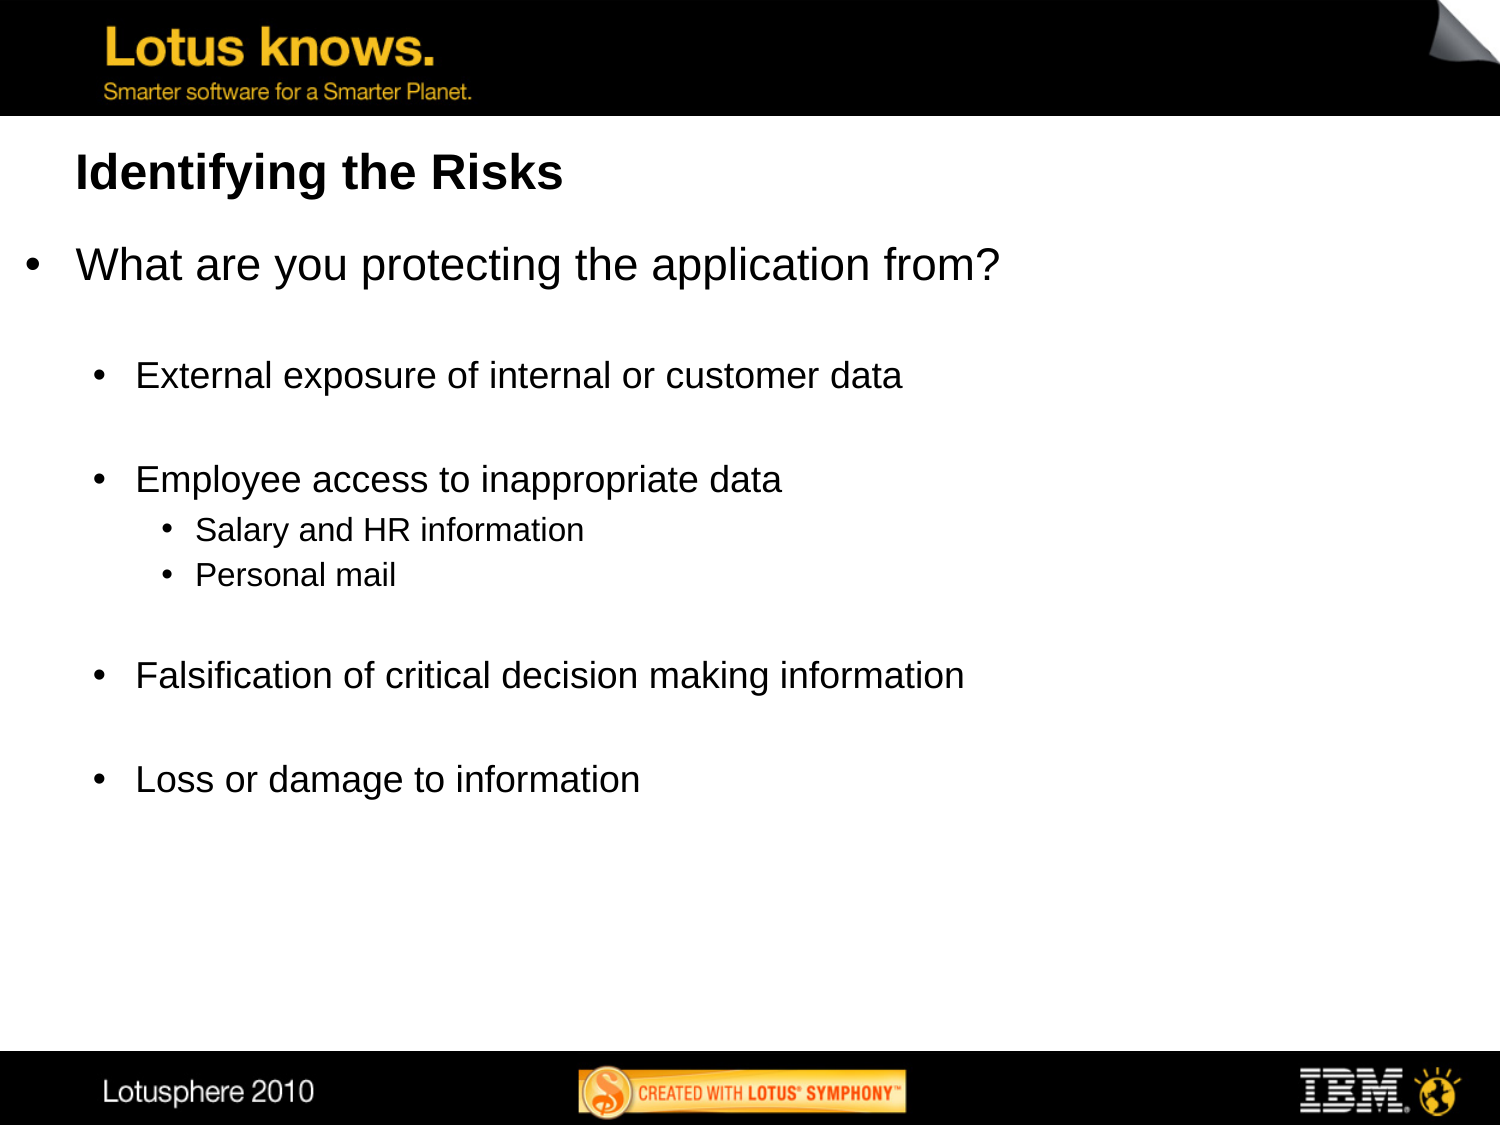

# Identifying the Risks
What are you protecting the application from?
External exposure of internal or customer data
Employee access to inappropriate data
Salary and HR information
Personal mail
Falsification of critical decision making information
Loss or damage to information